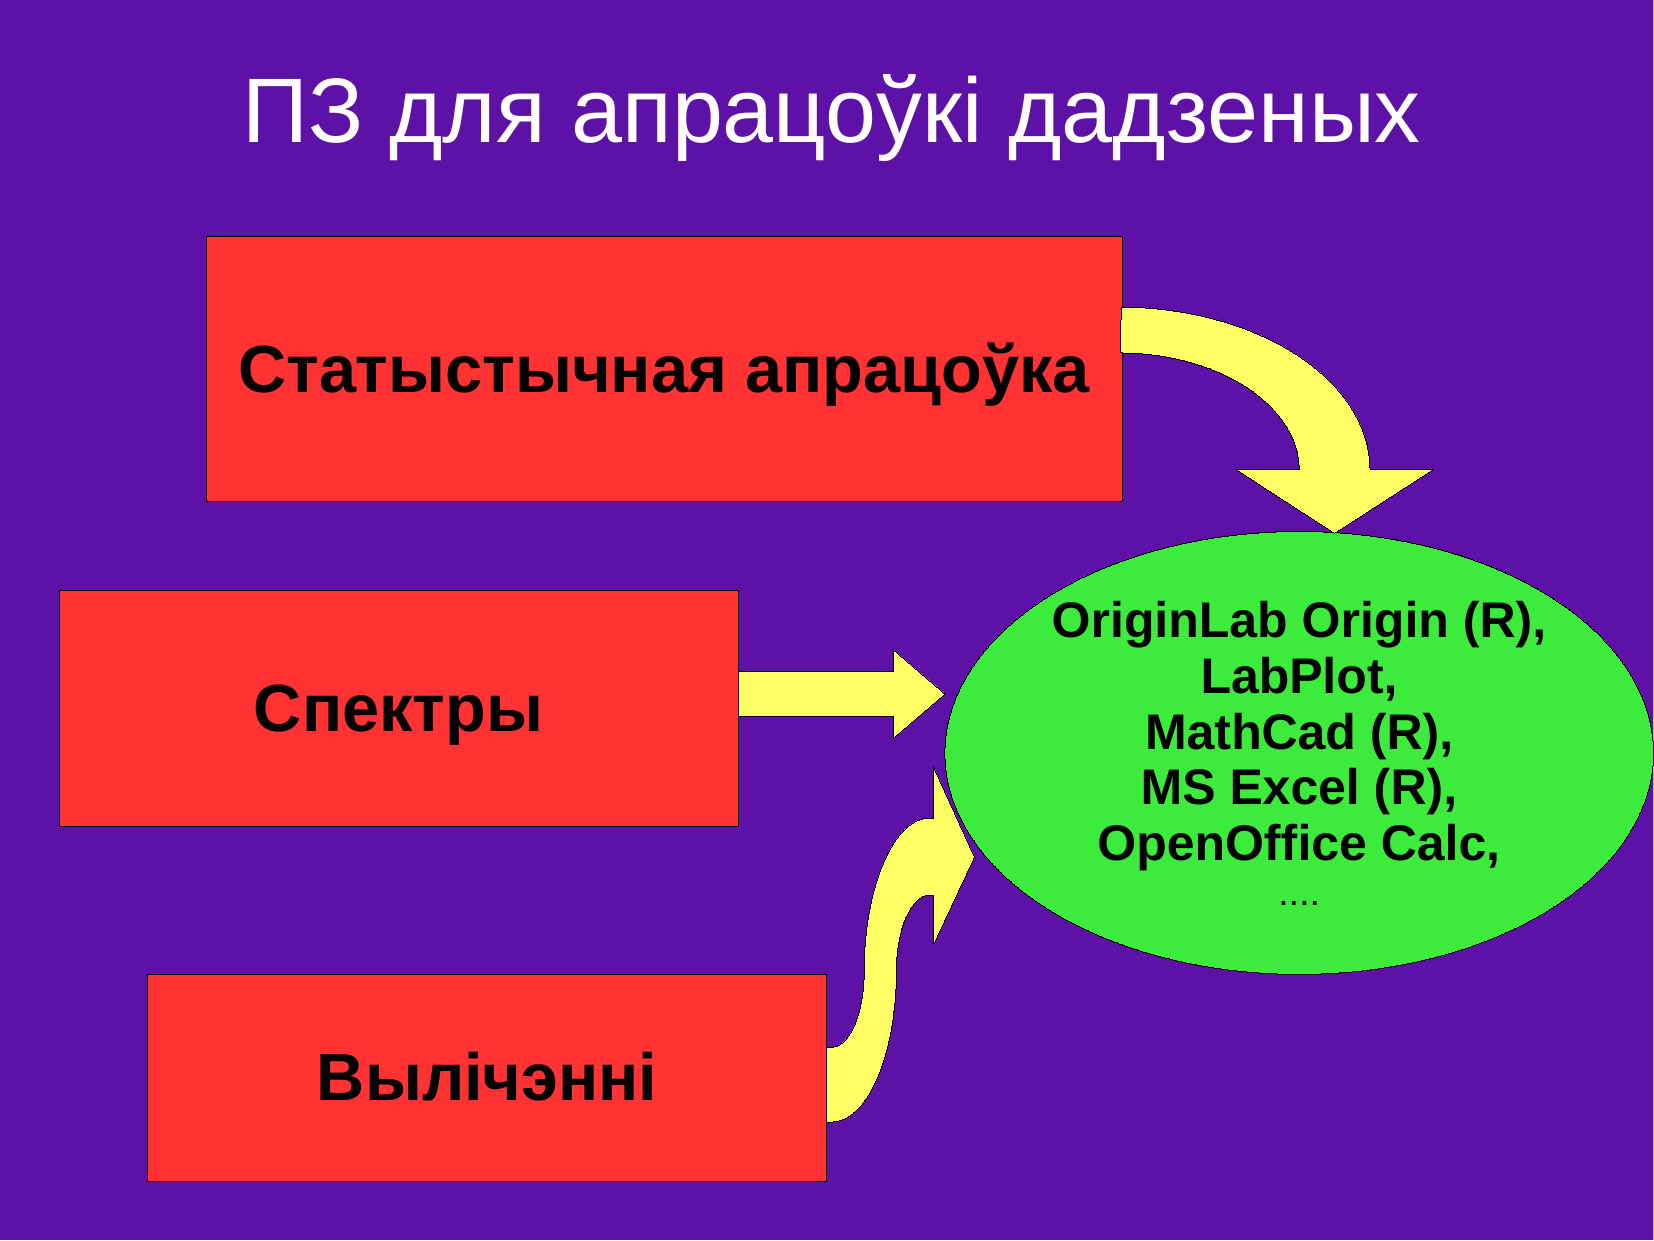

# ПЗ для апрацоўкі дадзеных
Статыстычная апрацоўка
OriginLab Origin (R),
LabPlot,
MathCad (R),
MS Excel (R),
OpenOffice Calc,
....
Спектры
Вылічэнні